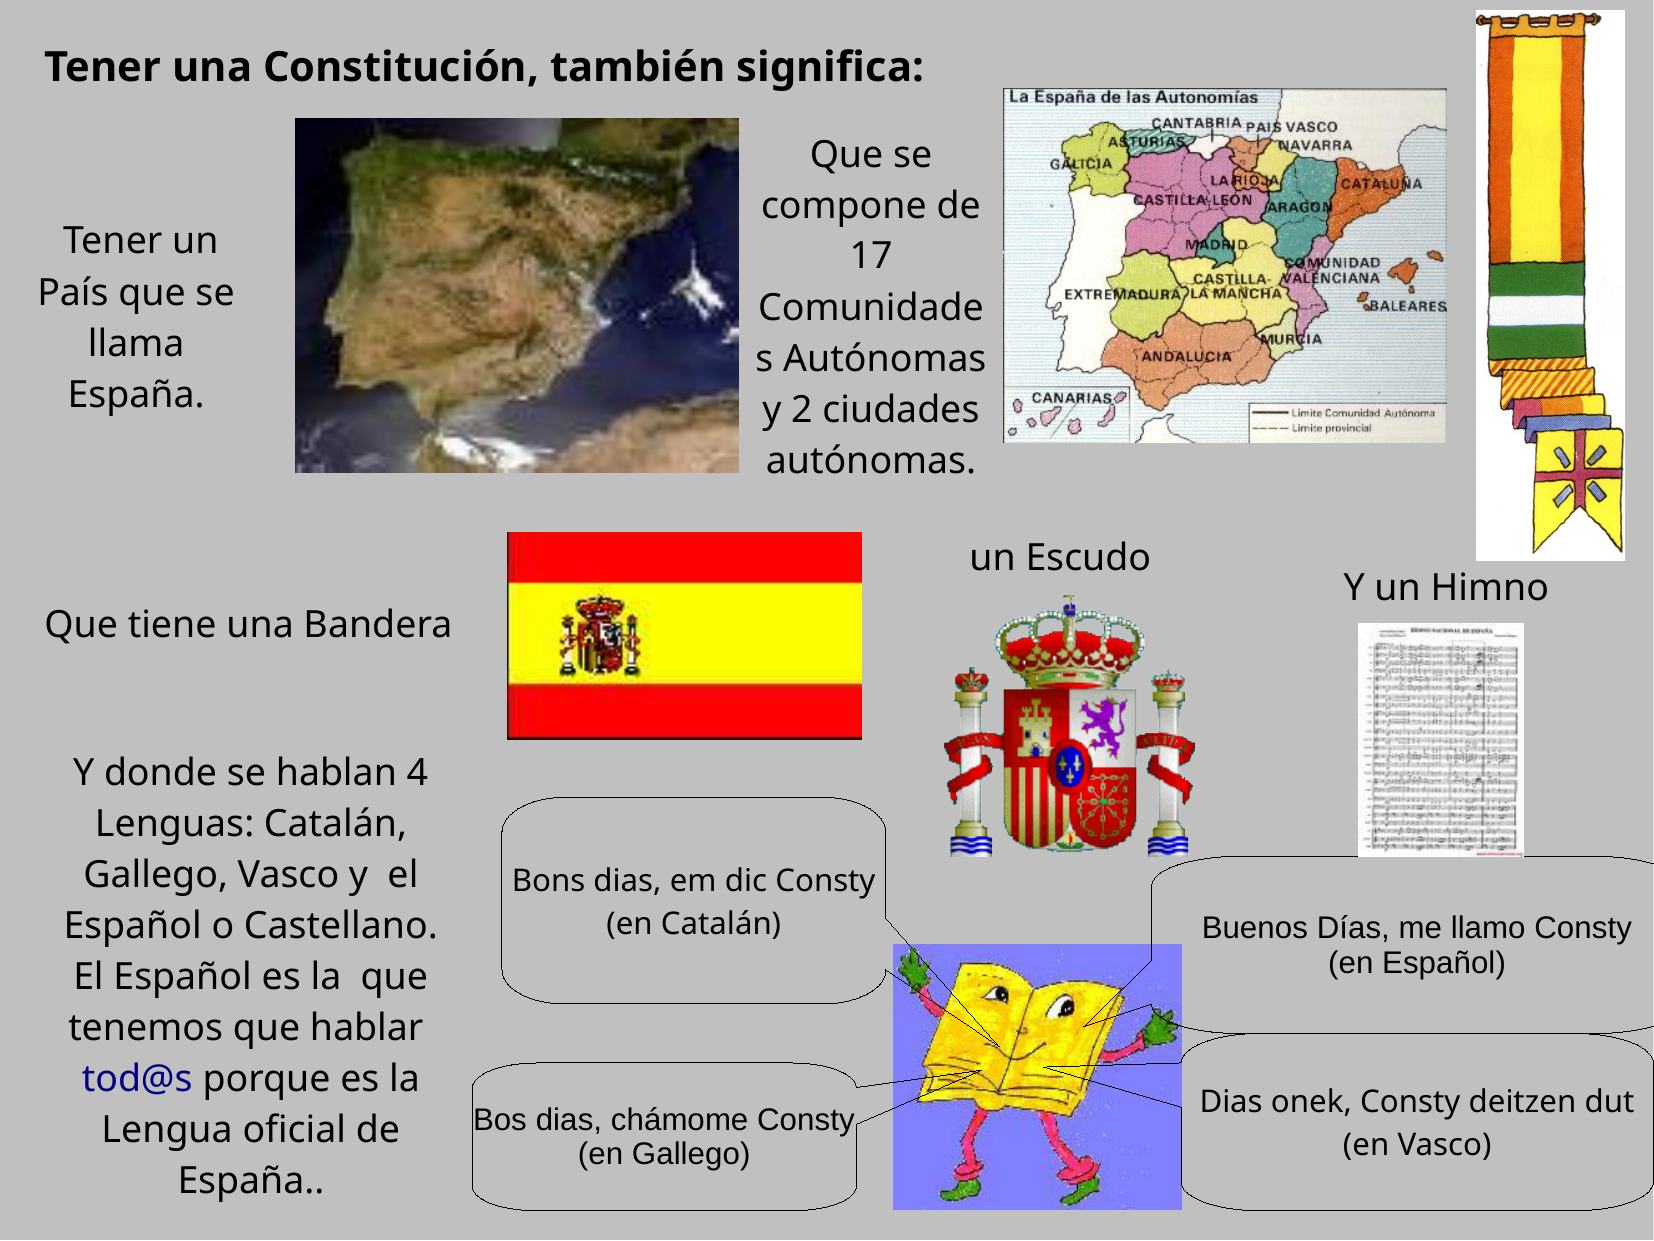

Tener una Constitución, también significa:
Que se compone de 17 Comunidades Autónomas y 2 ciudades autónomas.
 Tener un País que se llama España.
 un Escudo
Y un Himno
Que tiene una Bandera
Y donde se hablan 4 Lenguas: Catalán, Gallego, Vasco y el Español o Castellano. El Español es la que tenemos que hablar tod@s porque es la Lengua oficial de España..
Bons dias, em dic Consty
(en Catalán)
Buenos Días, me llamo Consty
(en Español)
Dias onek, Consty deitzen dut
(en Vasco)
Bos dias, chámome Consty
(en Gallego)